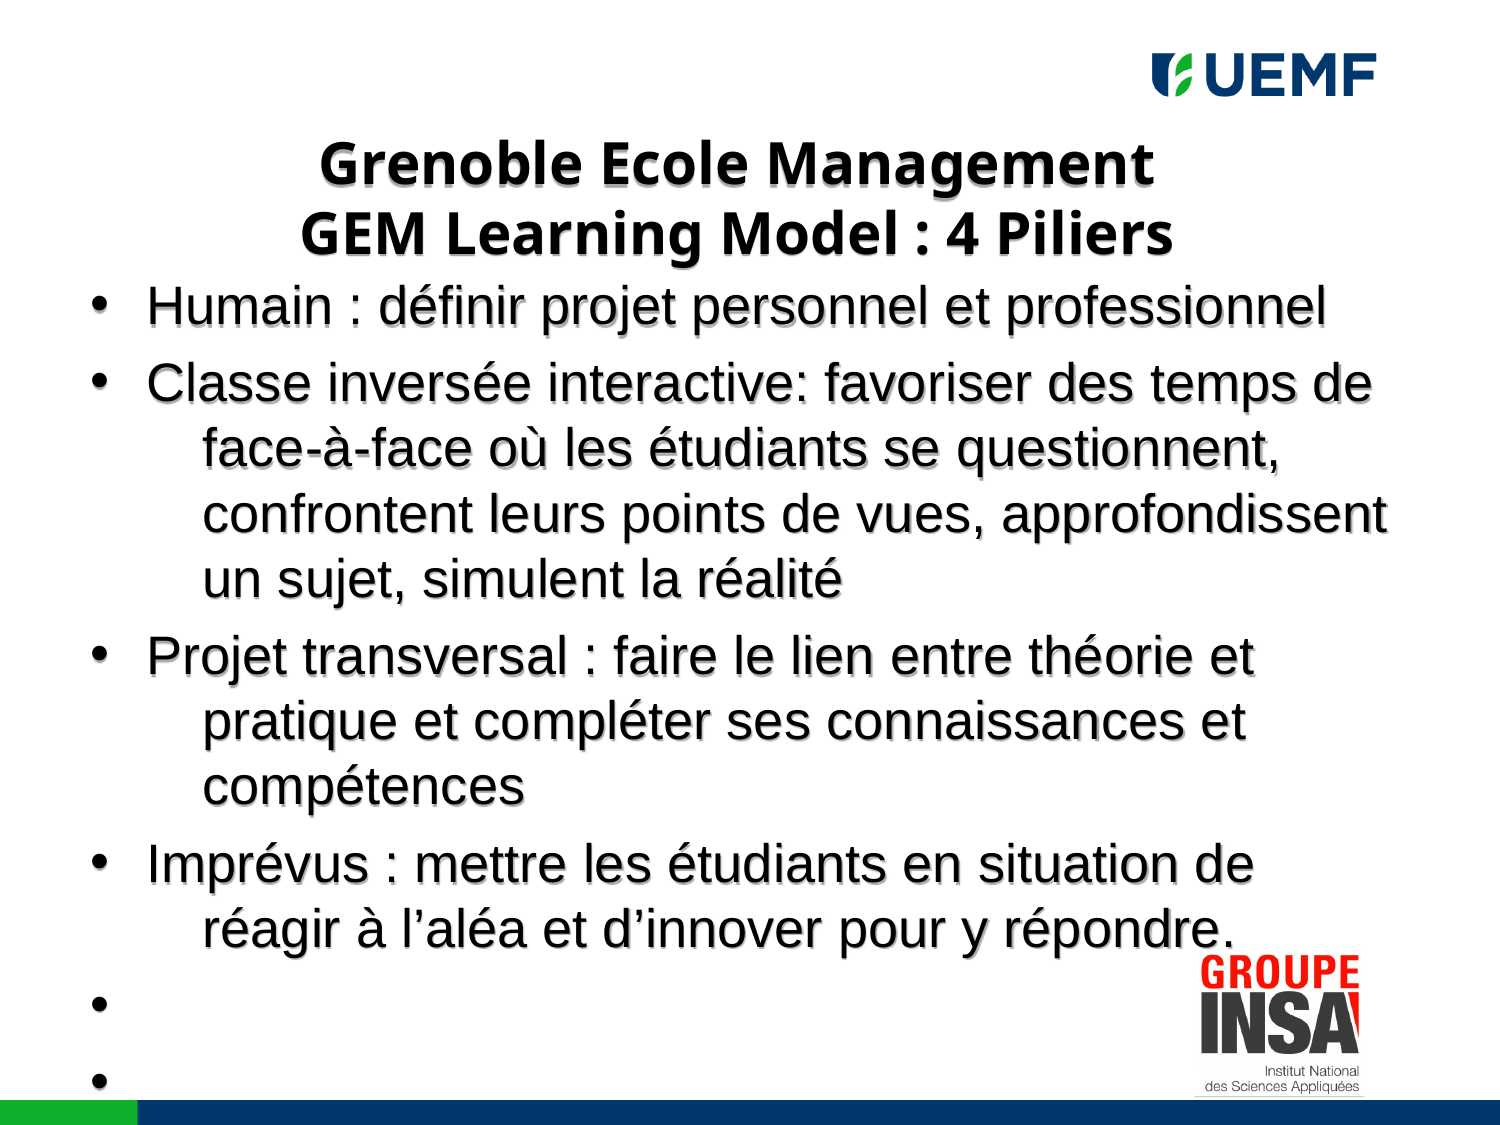

# Grenoble Ecole Management GEM Learning Model : 4 Piliers
Humain : définir projet personnel et professionnel
Classe inversée interactive: favoriser des temps de face-à-face où les étudiants se questionnent, confrontent leurs points de vues, approfondissent un sujet, simulent la réalité
Projet transversal : faire le lien entre théorie et pratique et compléter ses connaissances et compétences
Imprévus : mettre les étudiants en situation de réagir à l’aléa et d’innover pour y répondre.